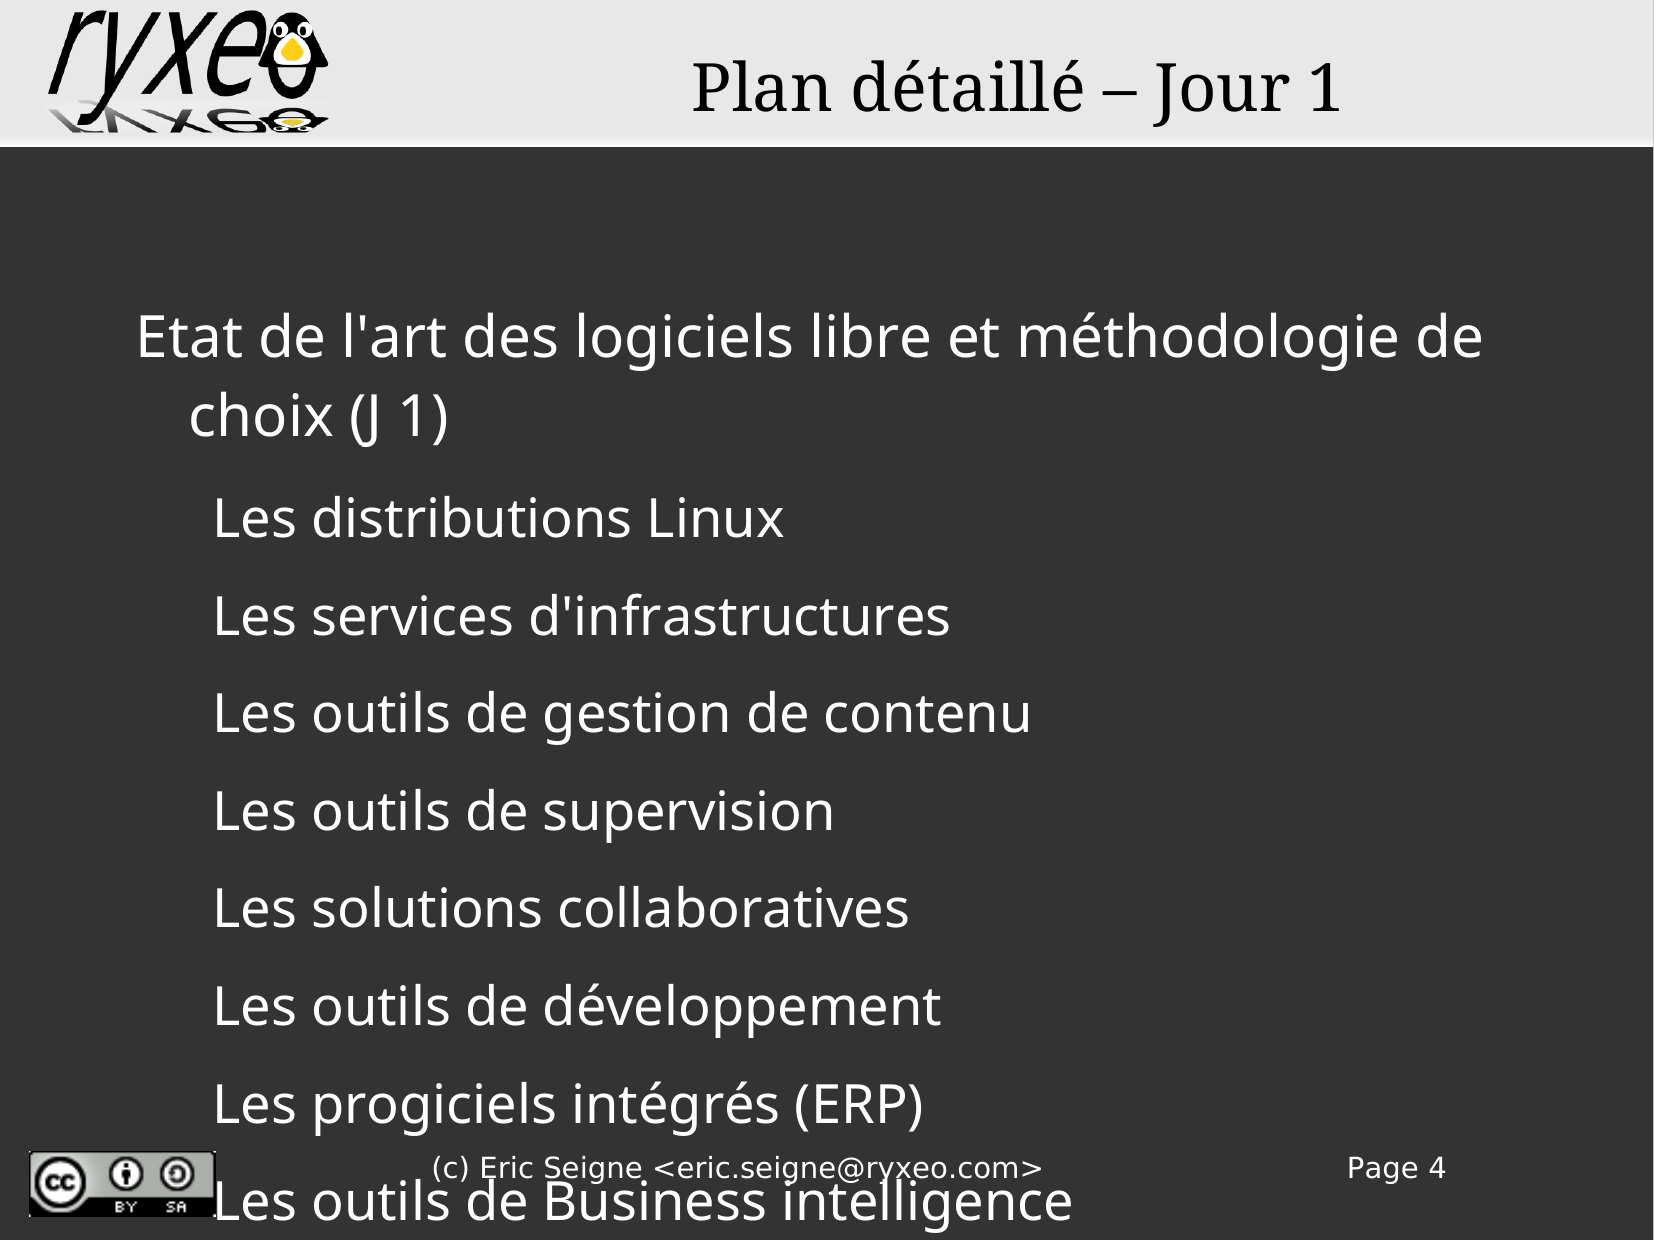

# Plan détaillé – Jour 1
Etat de l'art des logiciels libre et méthodologie de choix (J 1)
Les distributions Linux
Les services d'infrastructures
Les outils de gestion de contenu
Les outils de supervision
Les solutions collaboratives
Les outils de développement
Les progiciels intégrés (ERP)
Les outils de Business intelligence
Toto le héro
4